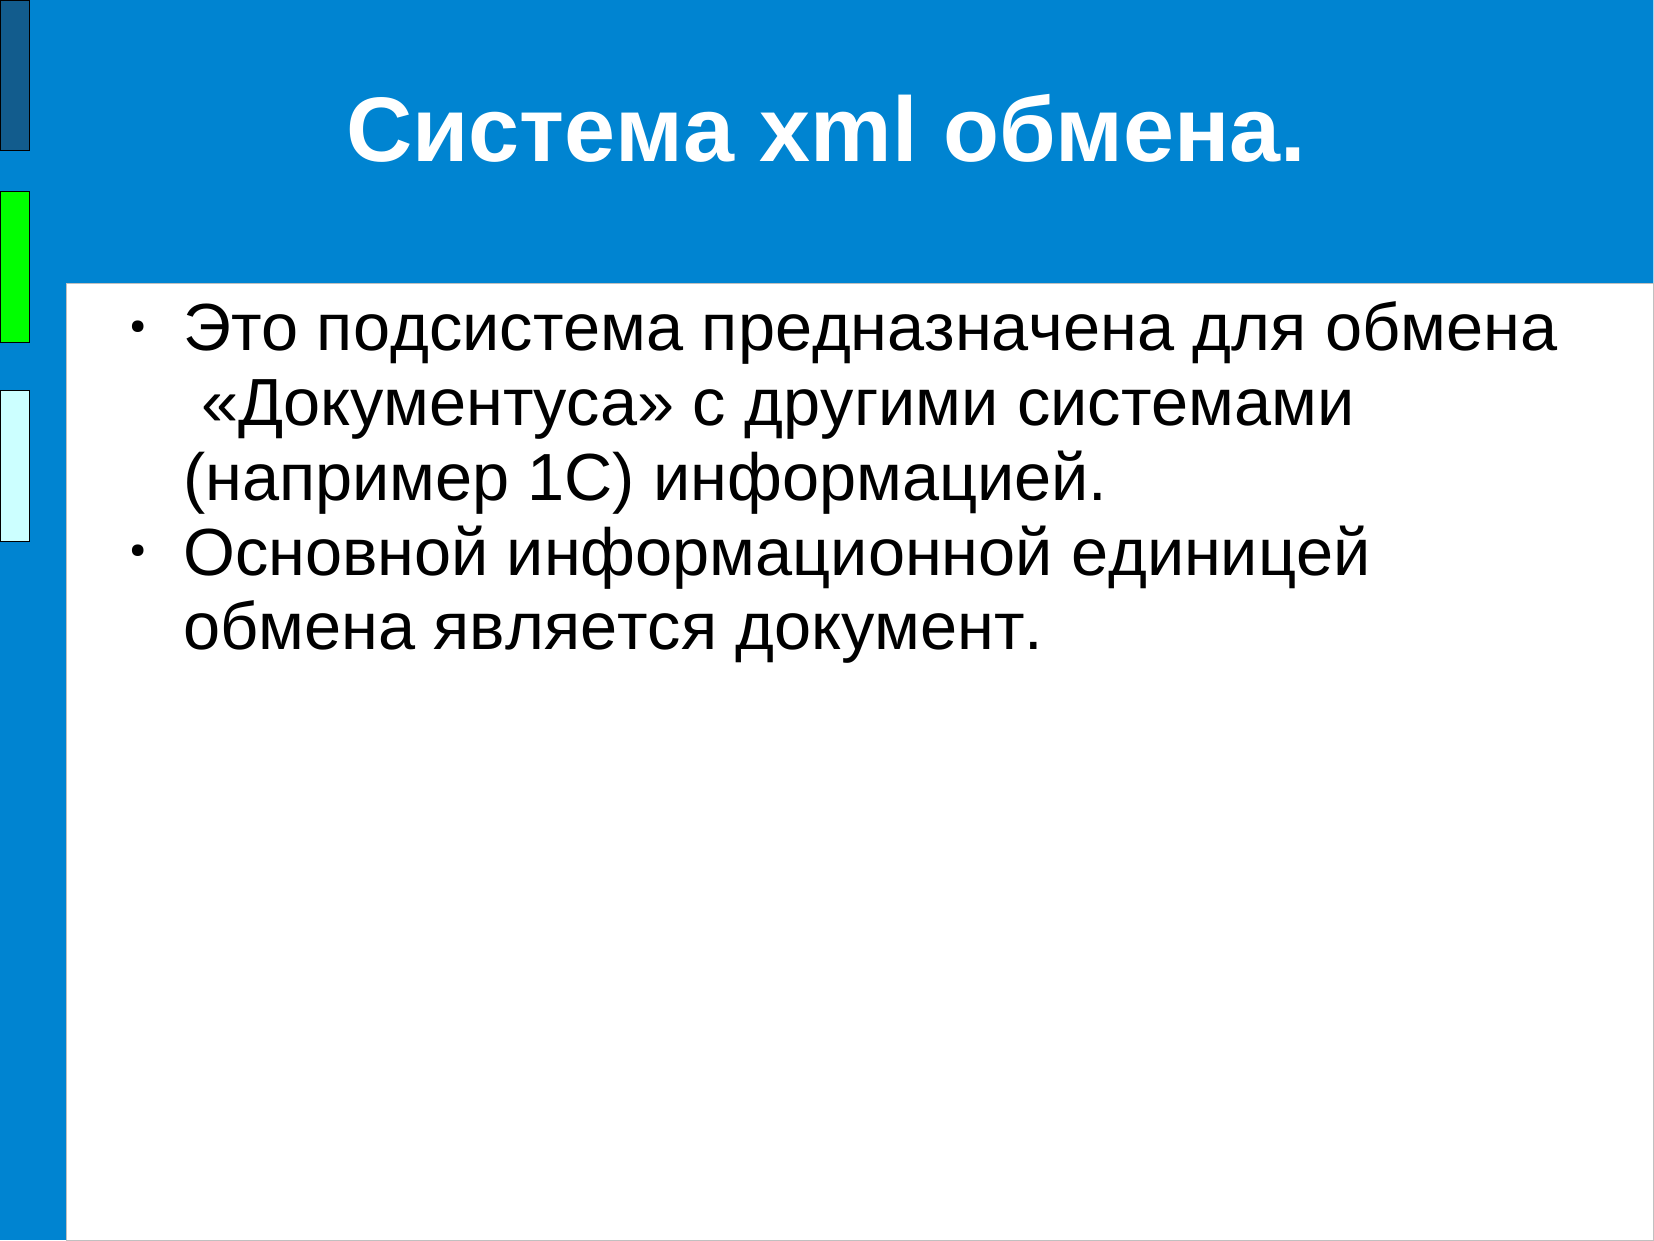

# Система xml обмена.
Это подсистема предназначена для обмена «Документуса» с другими системами (например 1С) информацией.
Основной информационной единицей обмена является документ.
ООО "Альфа-Интегрум", 2013г.